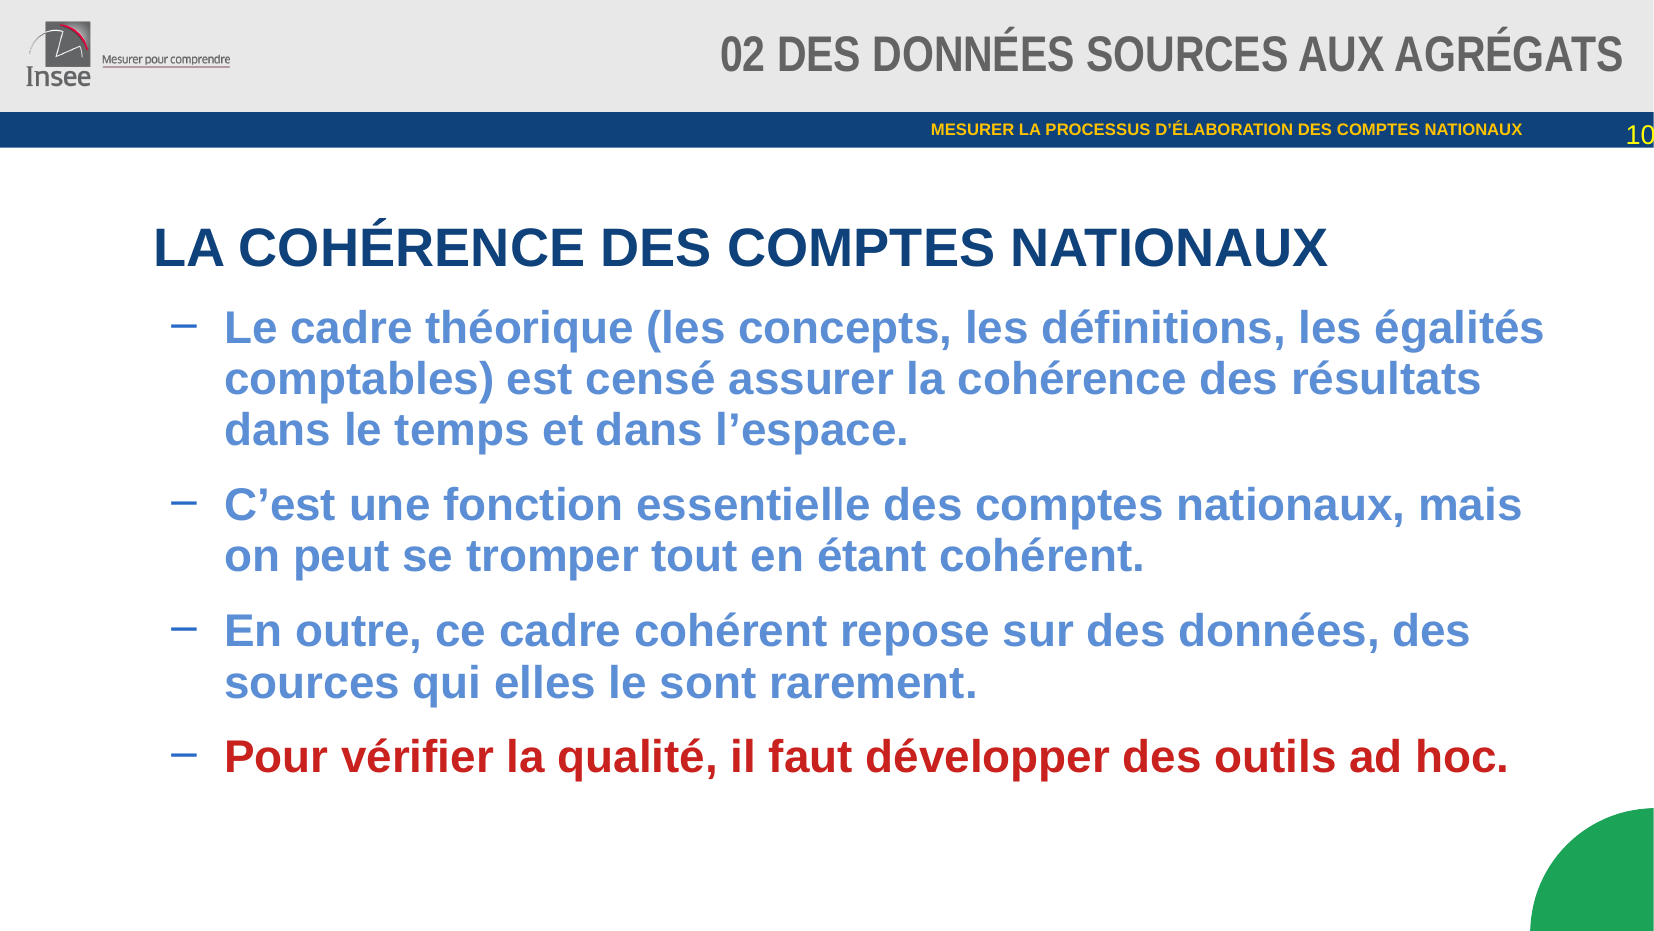

# 02 Des données sources aux agrégats
Indiquez le nom de votre partie dans Insertion / En tête et pied de page
La cohérence des comptes nationaux
Le cadre théorique (les concepts, les définitions, les égalités comptables) est censé assurer la cohérence des résultats dans le temps et dans l’espace.
C’est une fonction essentielle des comptes nationaux, mais on peut se tromper tout en étant cohérent.
En outre, ce cadre cohérent repose sur des données, des sources qui elles le sont rarement.
Pour vérifier la qualité, il faut développer des outils ad hoc.